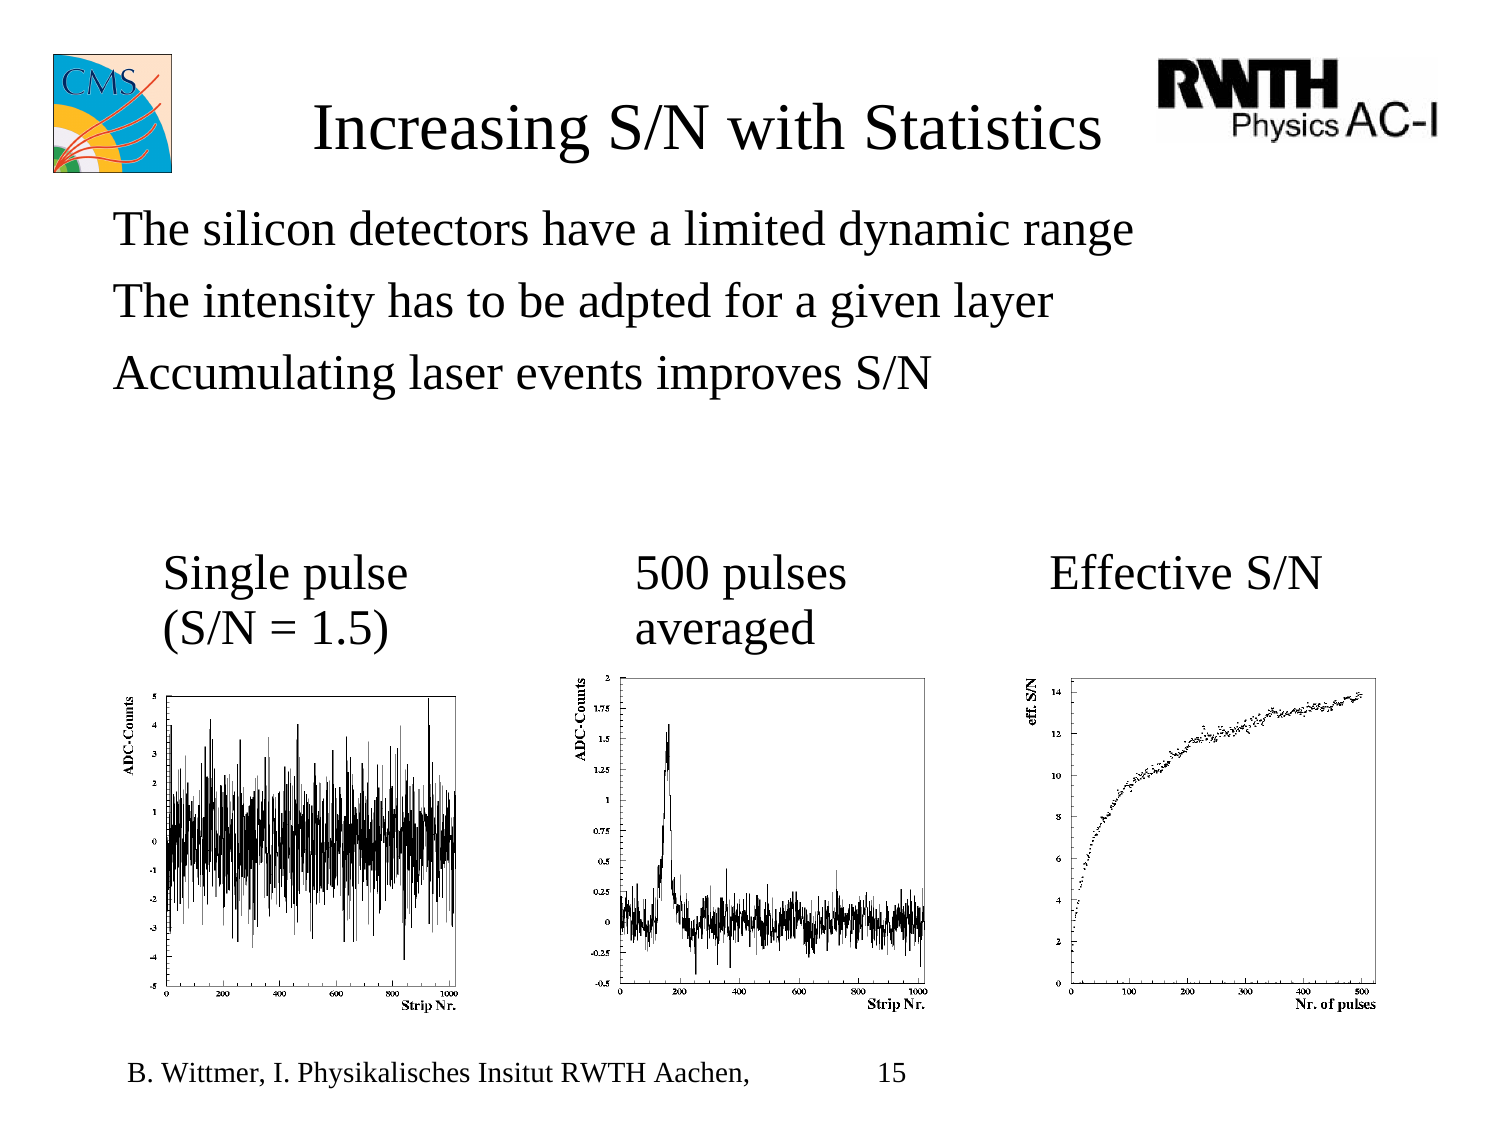

# Increasing S/N with Statistics
The silicon detectors have a limited dynamic range
The intensity has to be adpted for a given layer
Accumulating laser events improves S/N
Single pulse
(S/N = 1.5)
500 pulses
averaged
Effective S/N